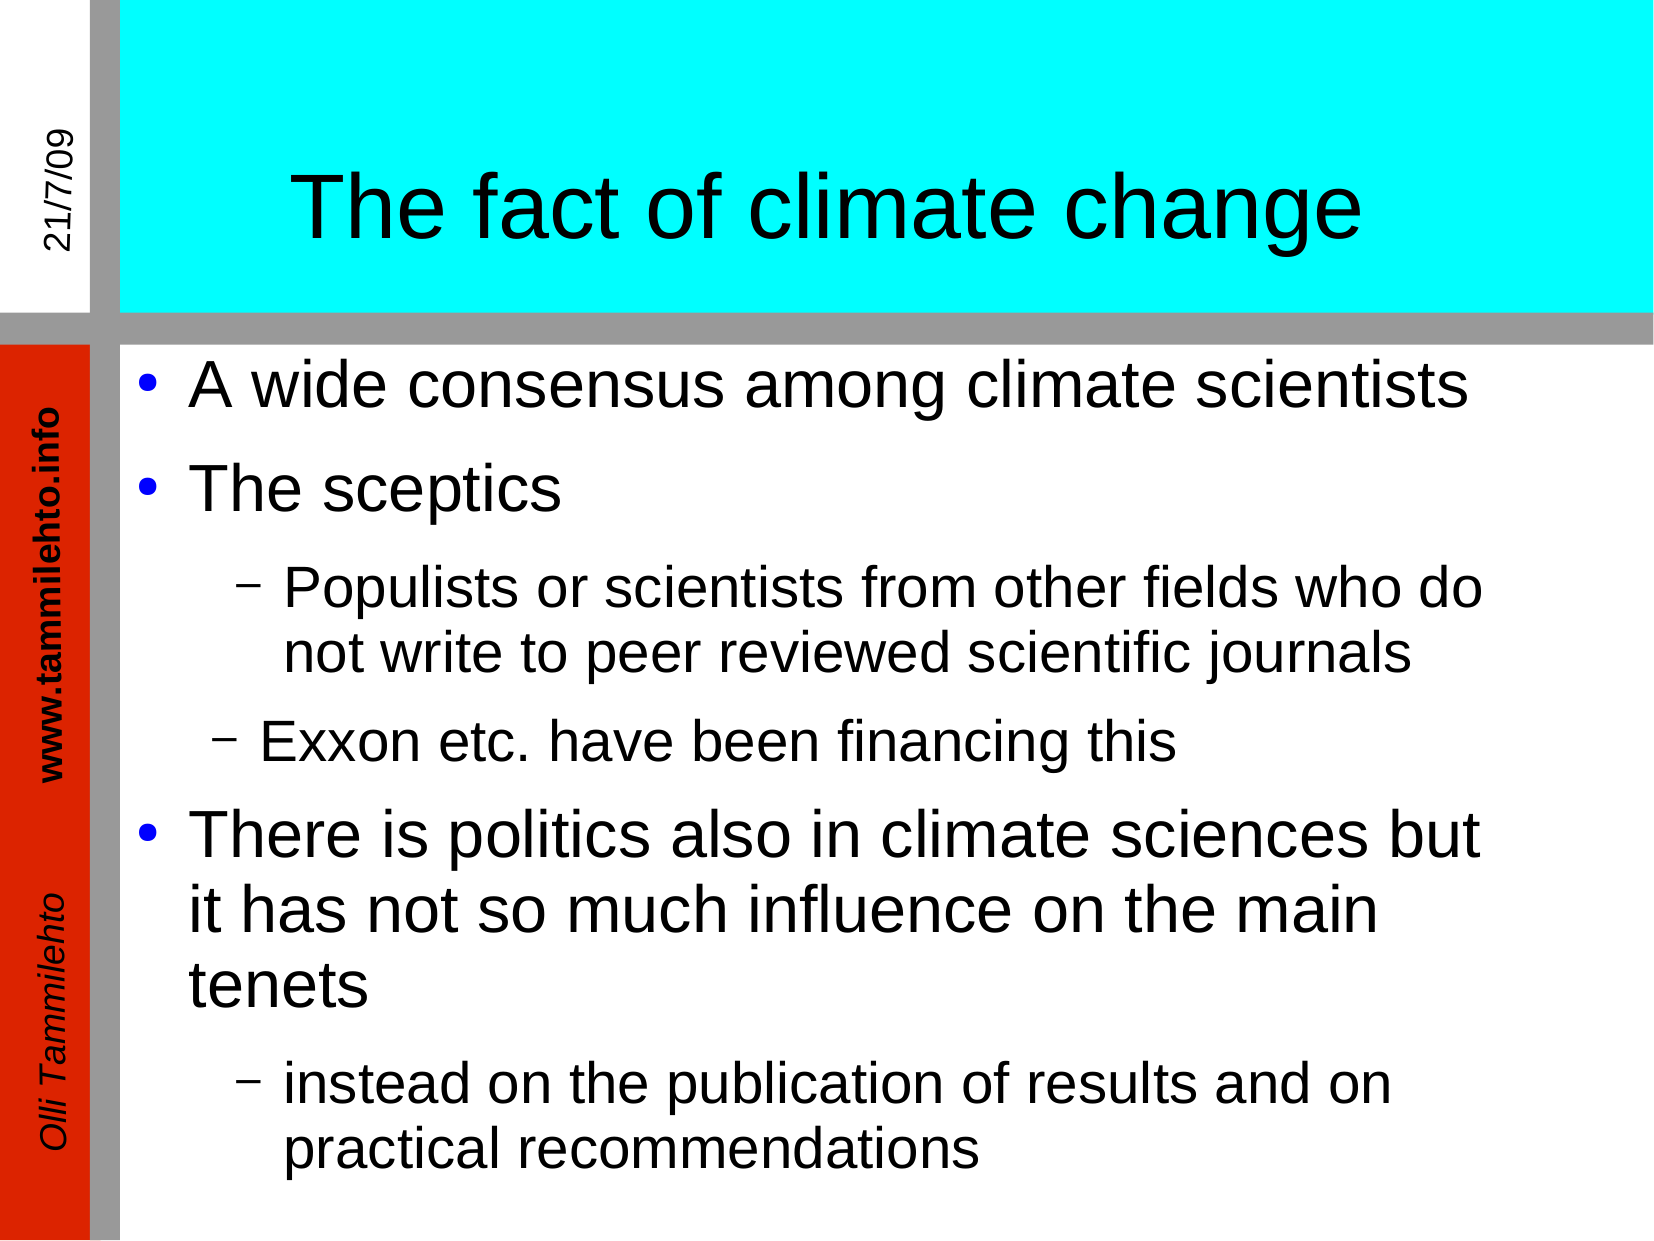

# The fact of climate change
A wide consensus among climate scientists
The sceptics
Populists or scientists from other fields who do not write to peer reviewed scientific journals
Exxon etc. have been financing this
There is politics also in climate sciences but it has not so much influence on the main tenets
instead on the publication of results and on practical recommendations